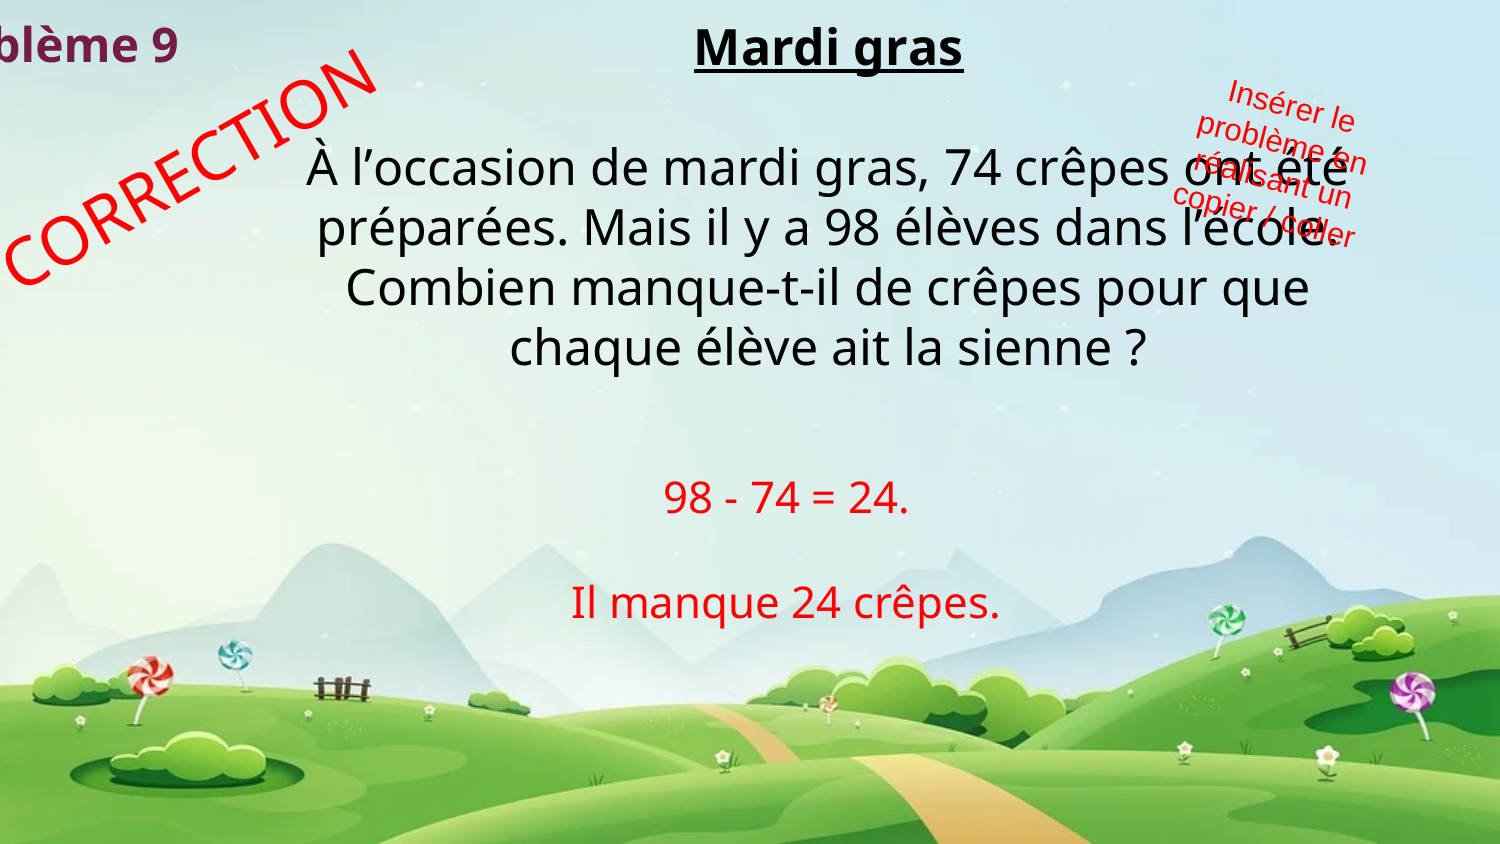

Problème 9
Mardi gras
À l’occasion de mardi gras, 74 crêpes ont été préparées. Mais il y a 98 élèves dans l’école. Combien manque-t-il de crêpes pour que chaque élève ait la sienne ?
Insérer le problème en réalisant un copier / coller
CORRECTION
98 - 74 = 24.
Il manque 24 crêpes.